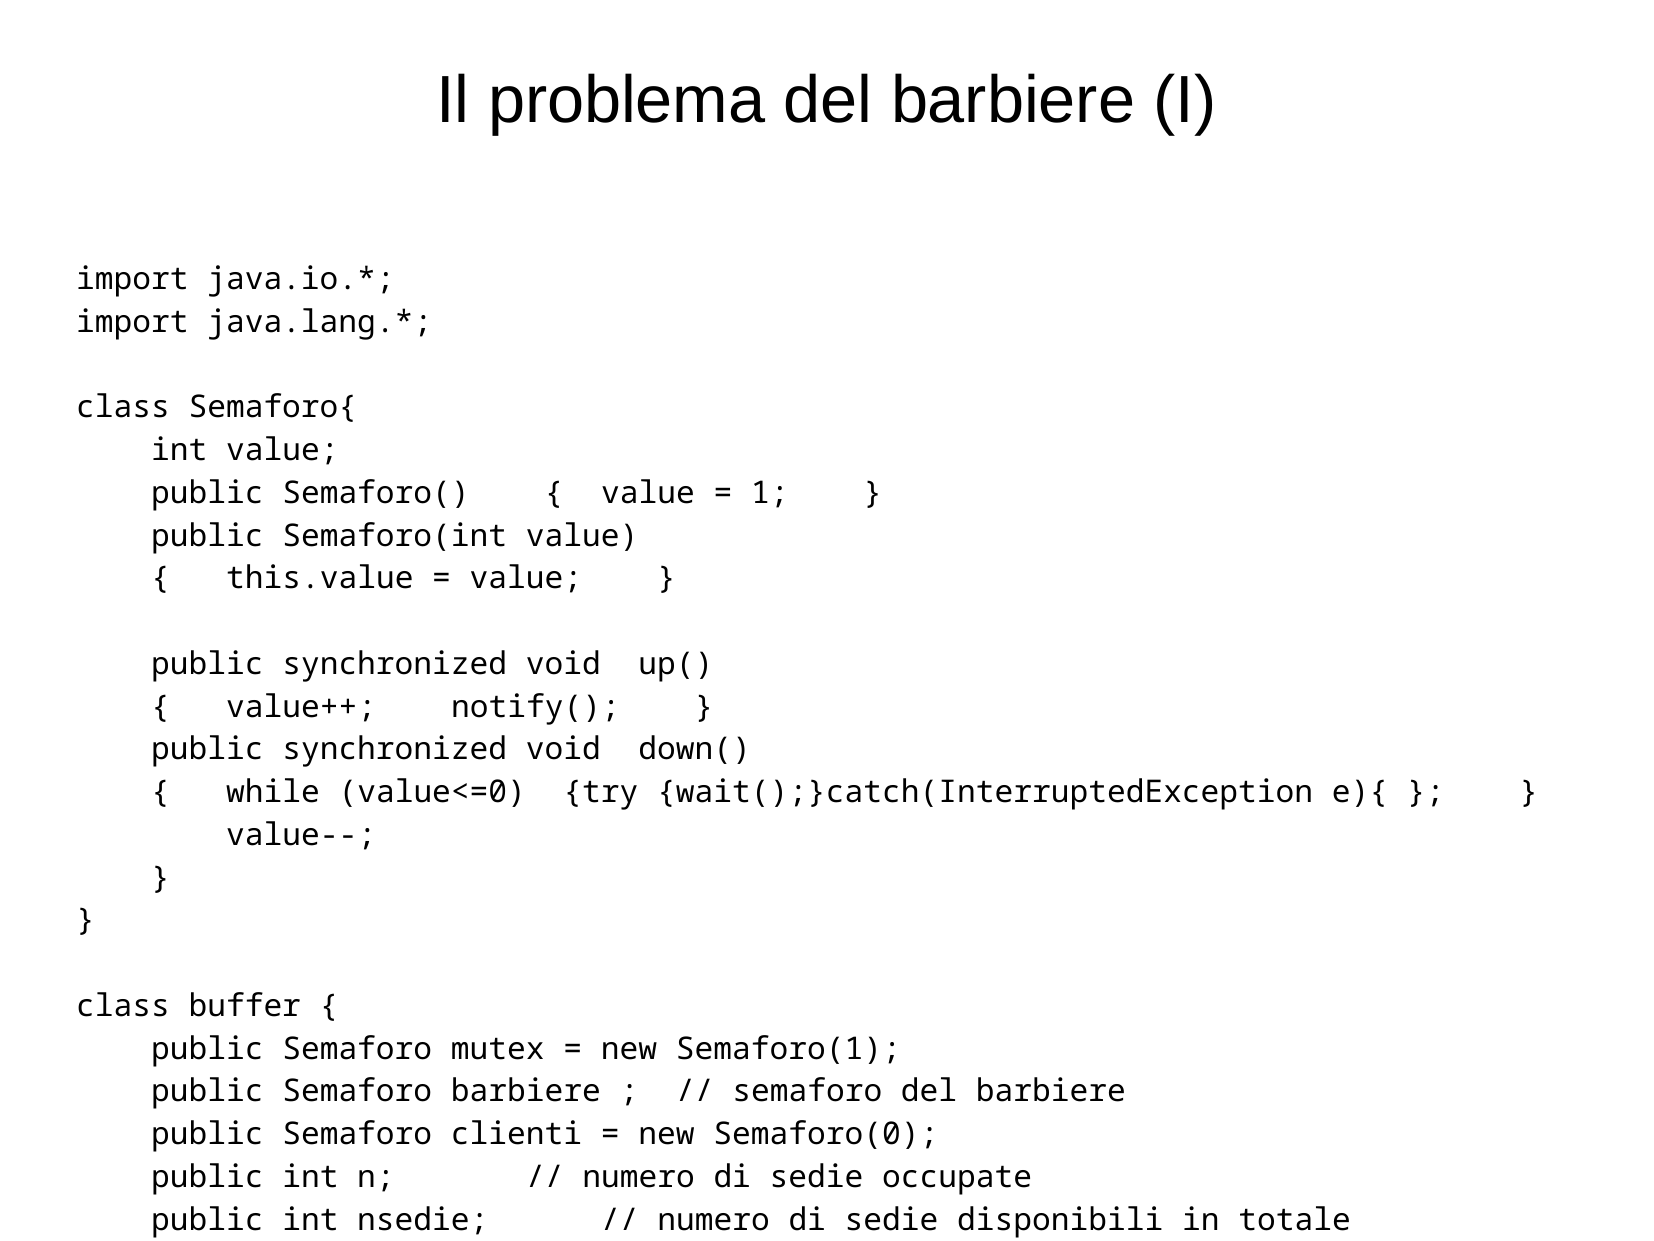

# Il problema del barbiere (I)
import java.io.*;
import java.lang.*;
class Semaforo{
 int value;
 public Semaforo() {	value = 1; }
 public Semaforo(int value)
 {	this.value = value; }
 public synchronized void up()
 {	value++;	notify(); }
 public synchronized void down()
 {	while (value<=0) {try {wait();}catch(InterruptedException e){ }; }
		value--;
 }
}
class buffer {
 public Semaforo mutex = new Semaforo(1);
 public Semaforo barbiere ;	// semaforo del barbiere
 public Semaforo clienti = new Semaforo(0);
 public int n;		// numero di sedie occupate
 public int nsedie;		// numero di sedie disponibili in totale
 public buffer(int nsedie,int nbarb)
 {	this.nsedie = nsedie;	barbiere = new Semaforo(nbarb);	 }
}